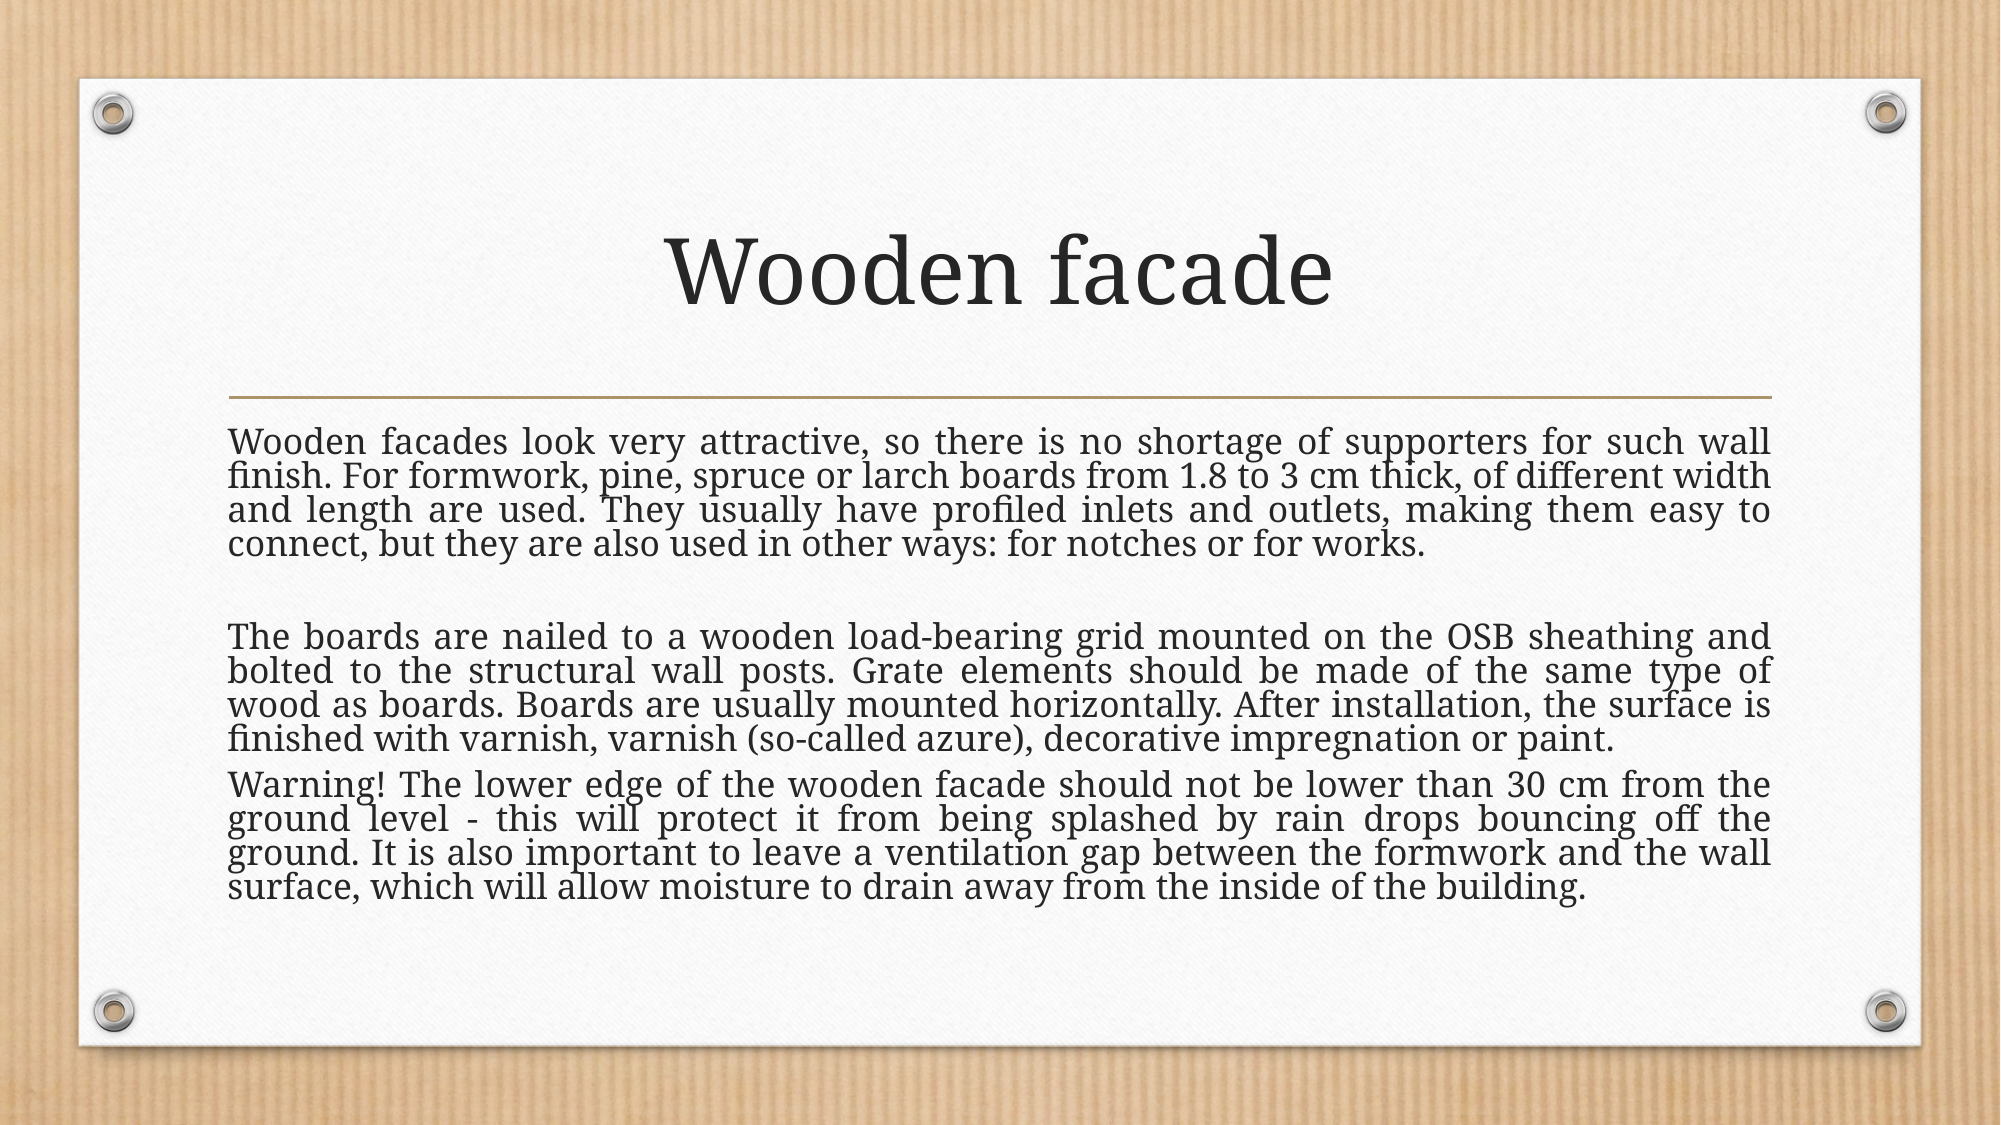

# Wooden facade
Wooden facades look very attractive, so there is no shortage of supporters for such wall finish. For formwork, pine, spruce or larch boards from 1.8 to 3 cm thick, of different width and length are used. They usually have profiled inlets and outlets, making them easy to connect, but they are also used in other ways: for notches or for works.
The boards are nailed to a wooden load-bearing grid mounted on the OSB sheathing and bolted to the structural wall posts. Grate elements should be made of the same type of wood as boards. Boards are usually mounted horizontally. After installation, the surface is finished with varnish, varnish (so-called azure), decorative impregnation or paint.
Warning! The lower edge of the wooden facade should not be lower than 30 cm from the ground level - this will protect it from being splashed by rain drops bouncing off the ground. It is also important to leave a ventilation gap between the formwork and the wall surface, which will allow moisture to drain away from the inside of the building.